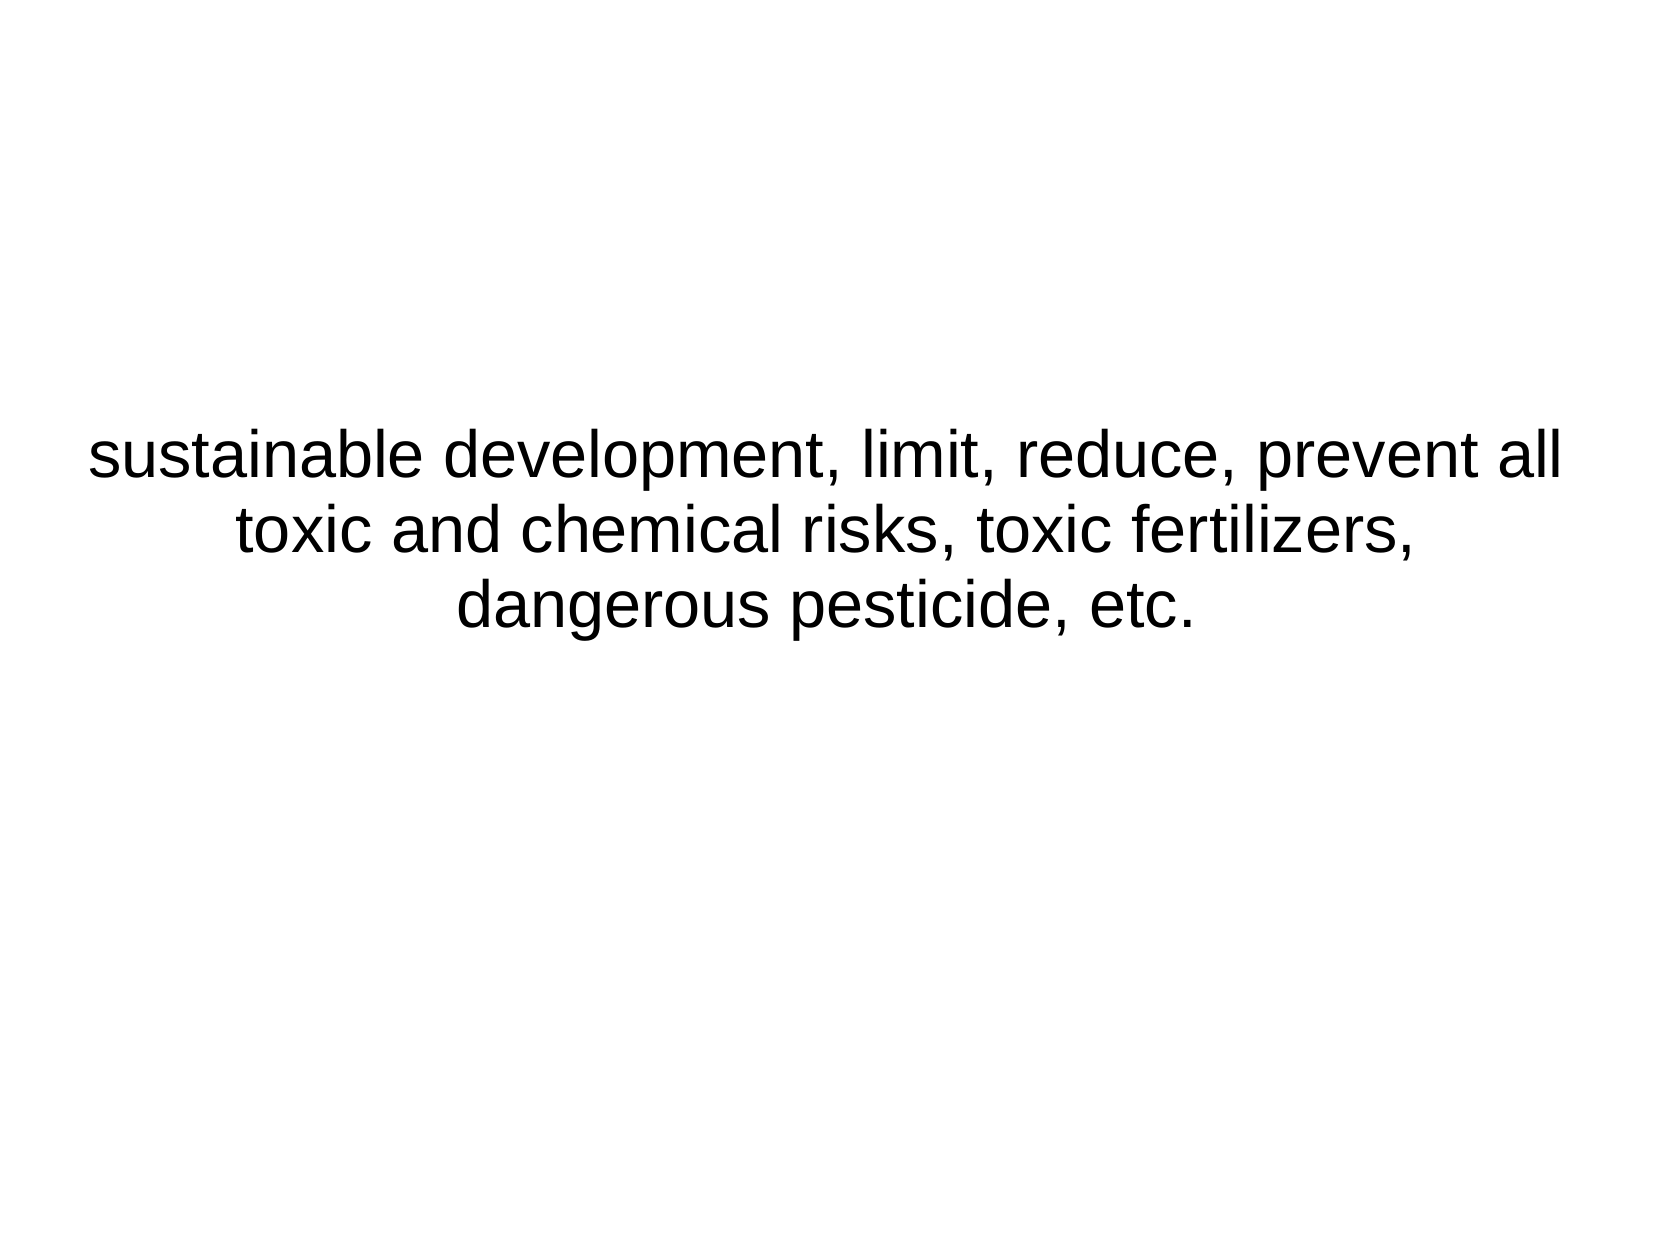

# sustainable development, limit, reduce, prevent all toxic and chemical risks, toxic fertilizers, dangerous pesticide, etc.